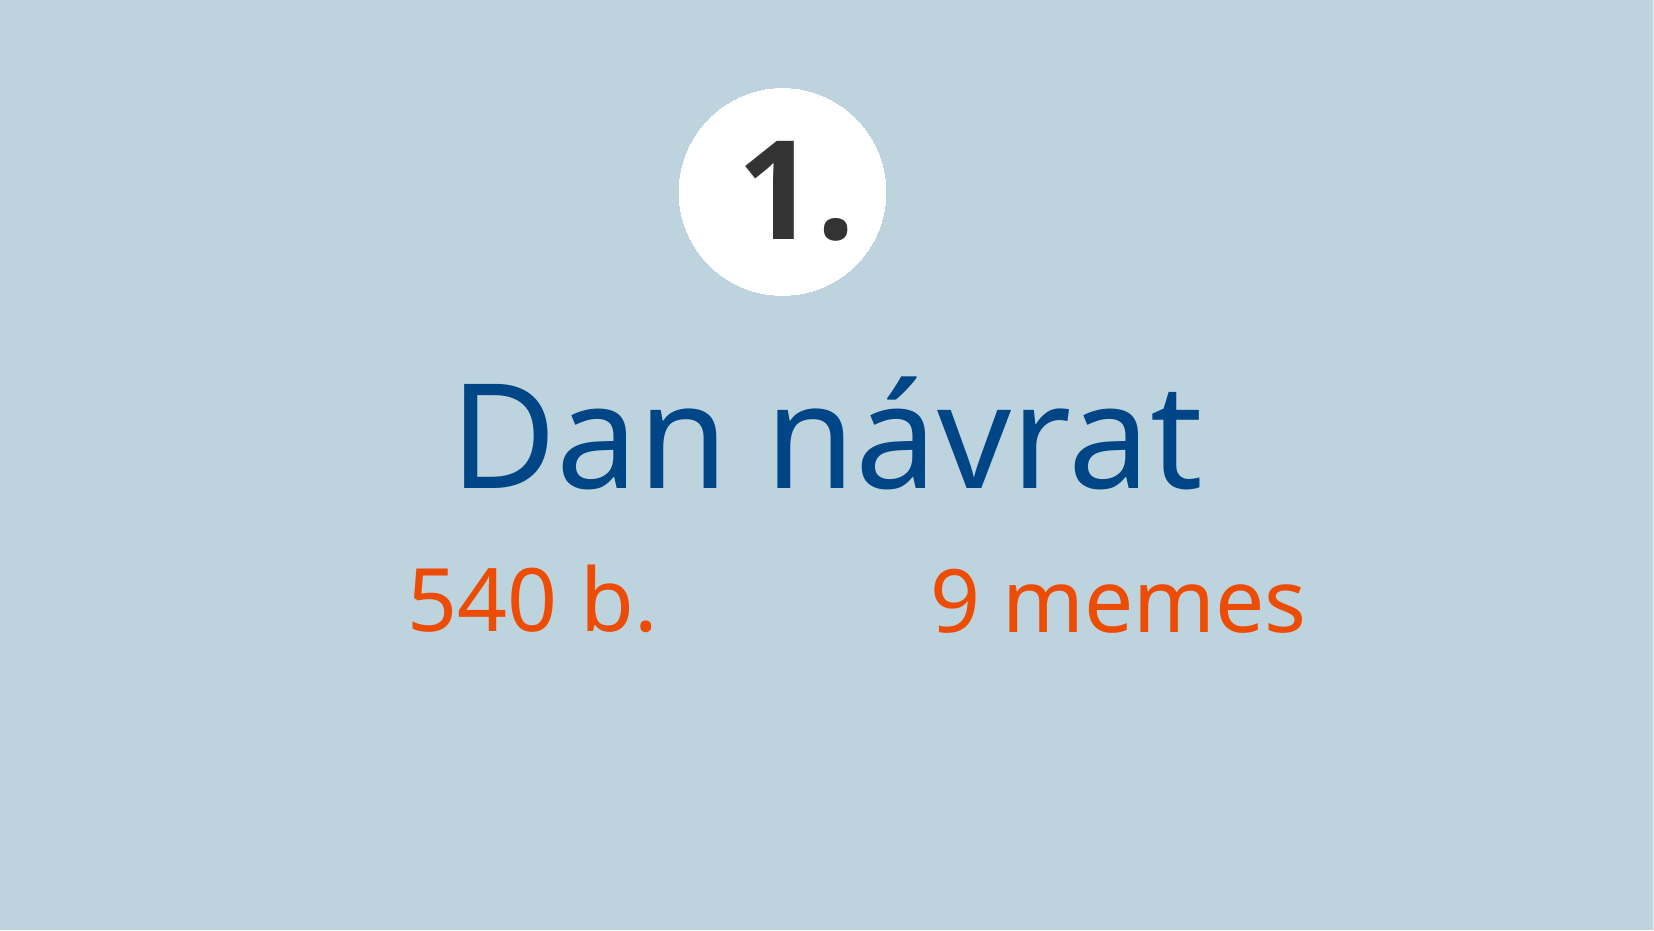

1.
# Dan návrat
540 b.
9 memes